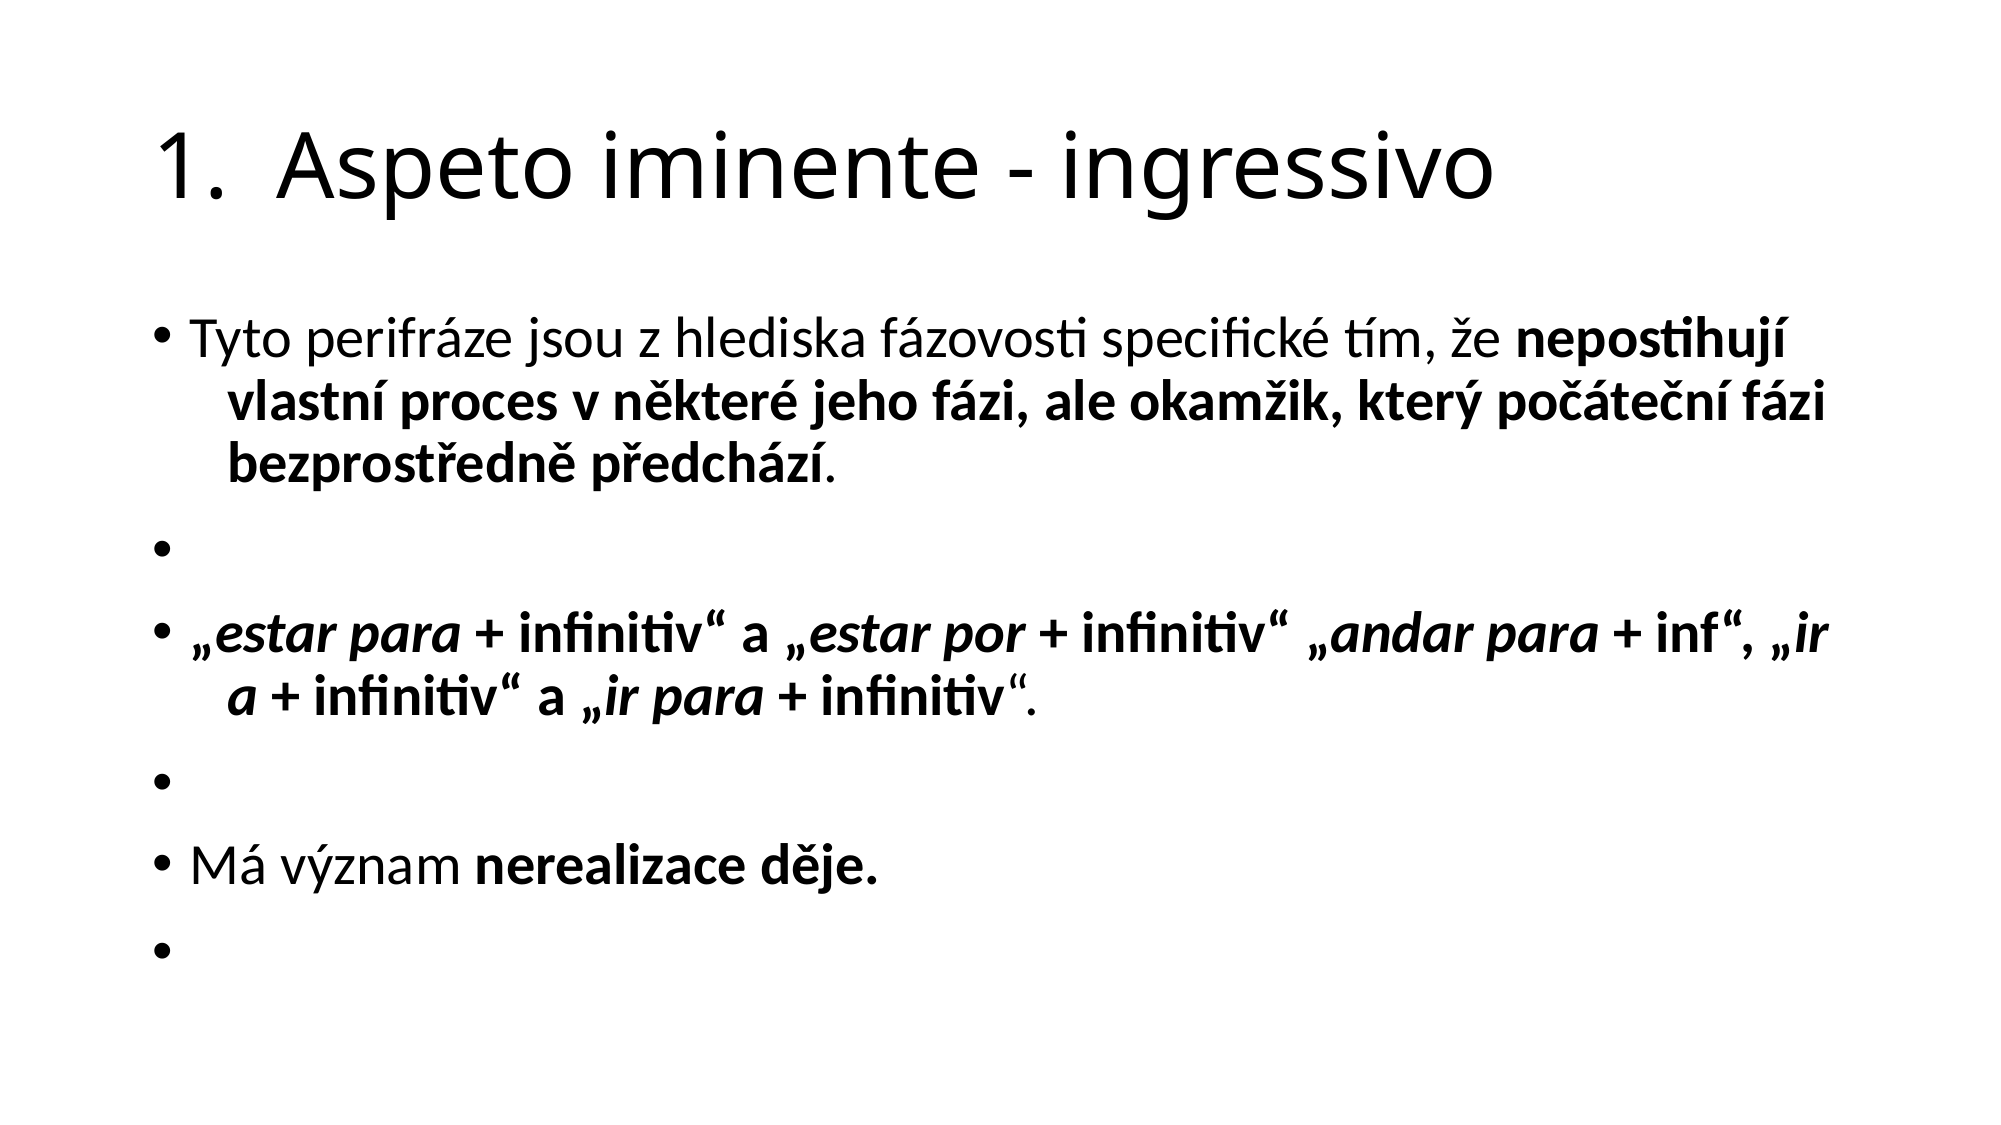

# 1. Aspeto iminente - ingressivo
Tyto perifráze jsou z hlediska fázovosti specifické tím, že nepostihují vlastní proces v některé jeho fázi, ale okamžik, který počáteční fázi bezprostředně předchází.
„estar para + infinitiv“ a „estar por + infinitiv“ „andar para + inf“, „ir a + infinitiv“ a „ir para + infinitiv“.
Má význam nerealizace děje.